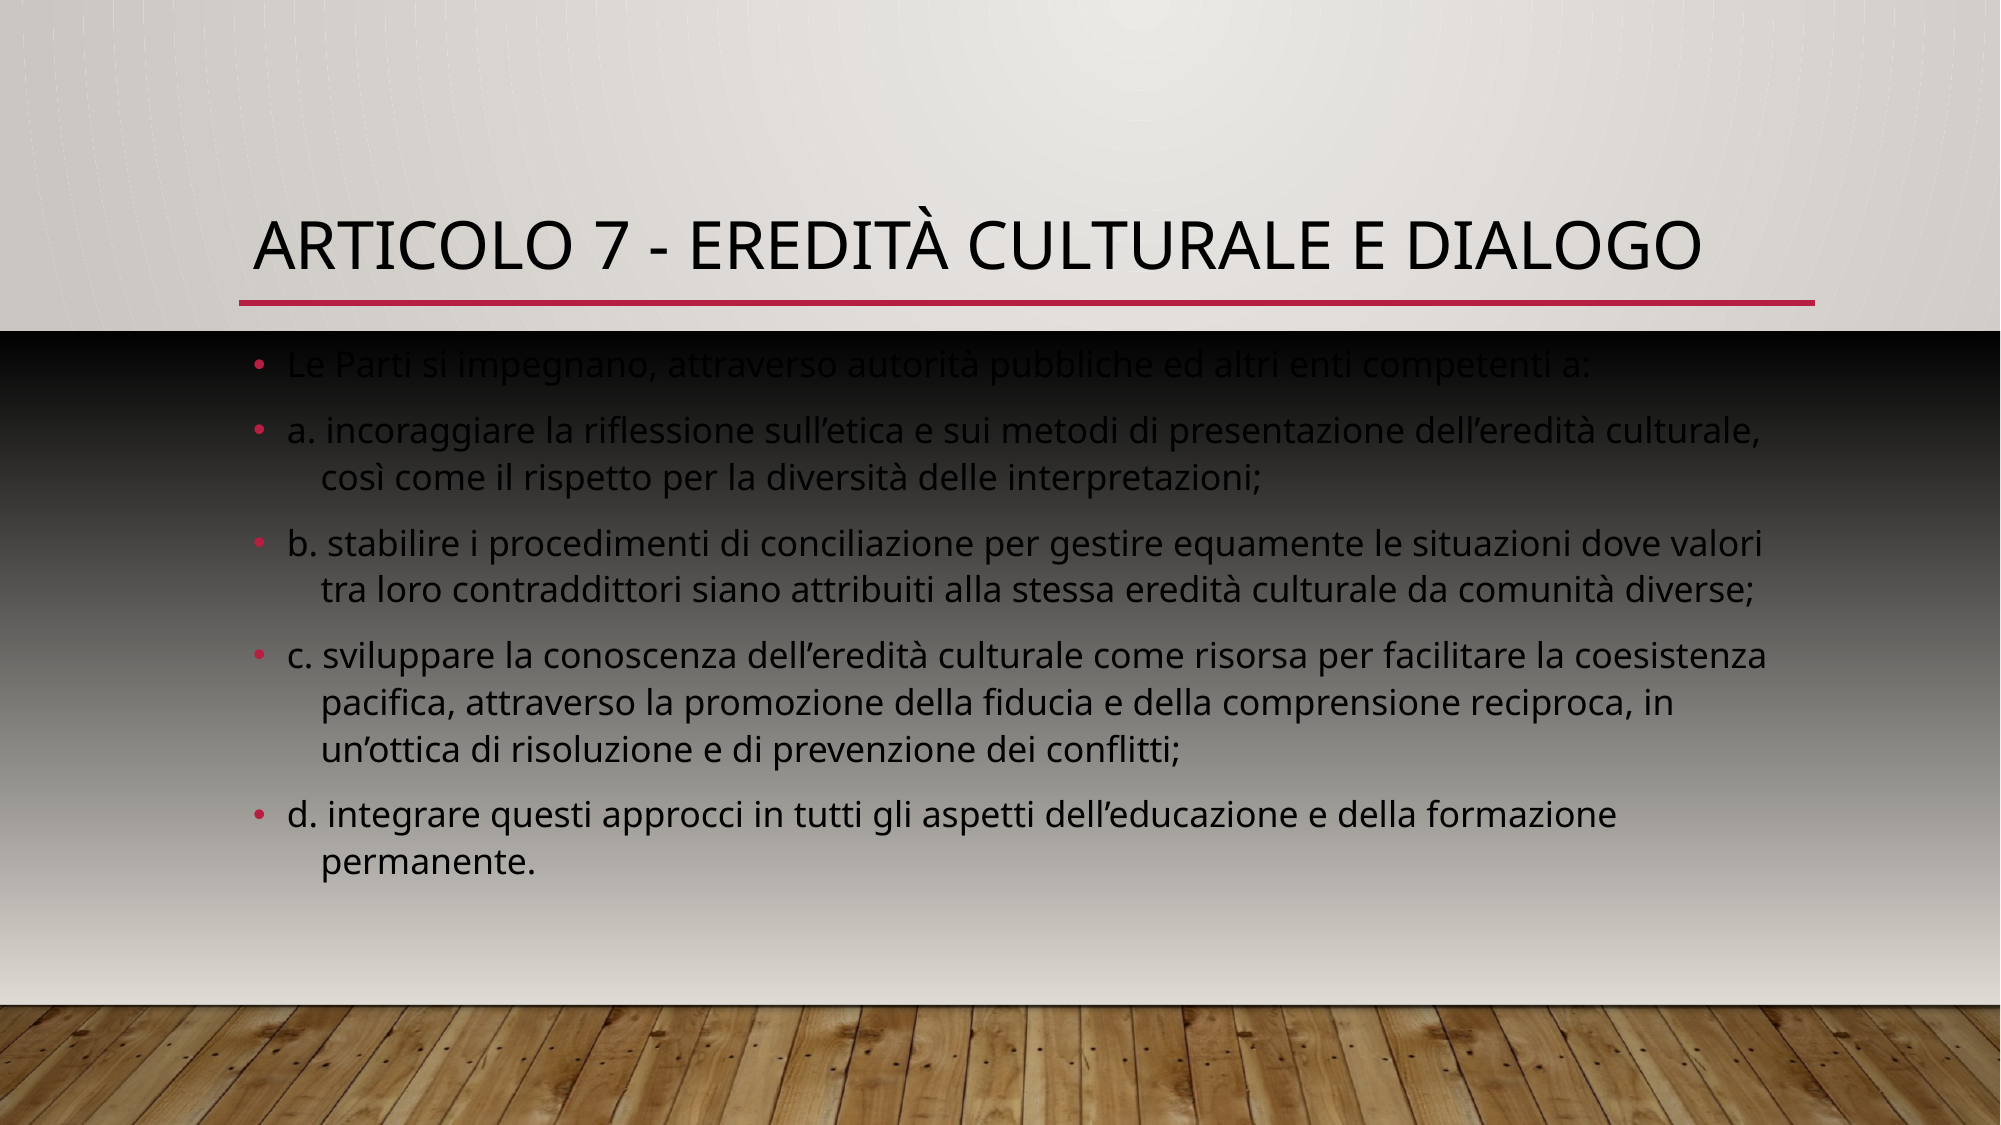

# Articolo 7 - Eredità culturale e dialogo
Le Parti si impegnano, attraverso autorità pubbliche ed altri enti competenti a:
a. incoraggiare la riflessione sull’etica e sui metodi di presentazione dell’eredità culturale, così come il rispetto per la diversità delle interpretazioni;
b. stabilire i procedimenti di conciliazione per gestire equamente le situazioni dove valori tra loro contraddittori siano attribuiti alla stessa eredità culturale da comunità diverse;
c. sviluppare la conoscenza dell’eredità culturale come risorsa per facilitare la coesistenza pacifica, attraverso la promozione della fiducia e della comprensione reciproca, in un’ottica di risoluzione e di prevenzione dei conflitti;
d. integrare questi approcci in tutti gli aspetti dell’educazione e della formazione permanente.